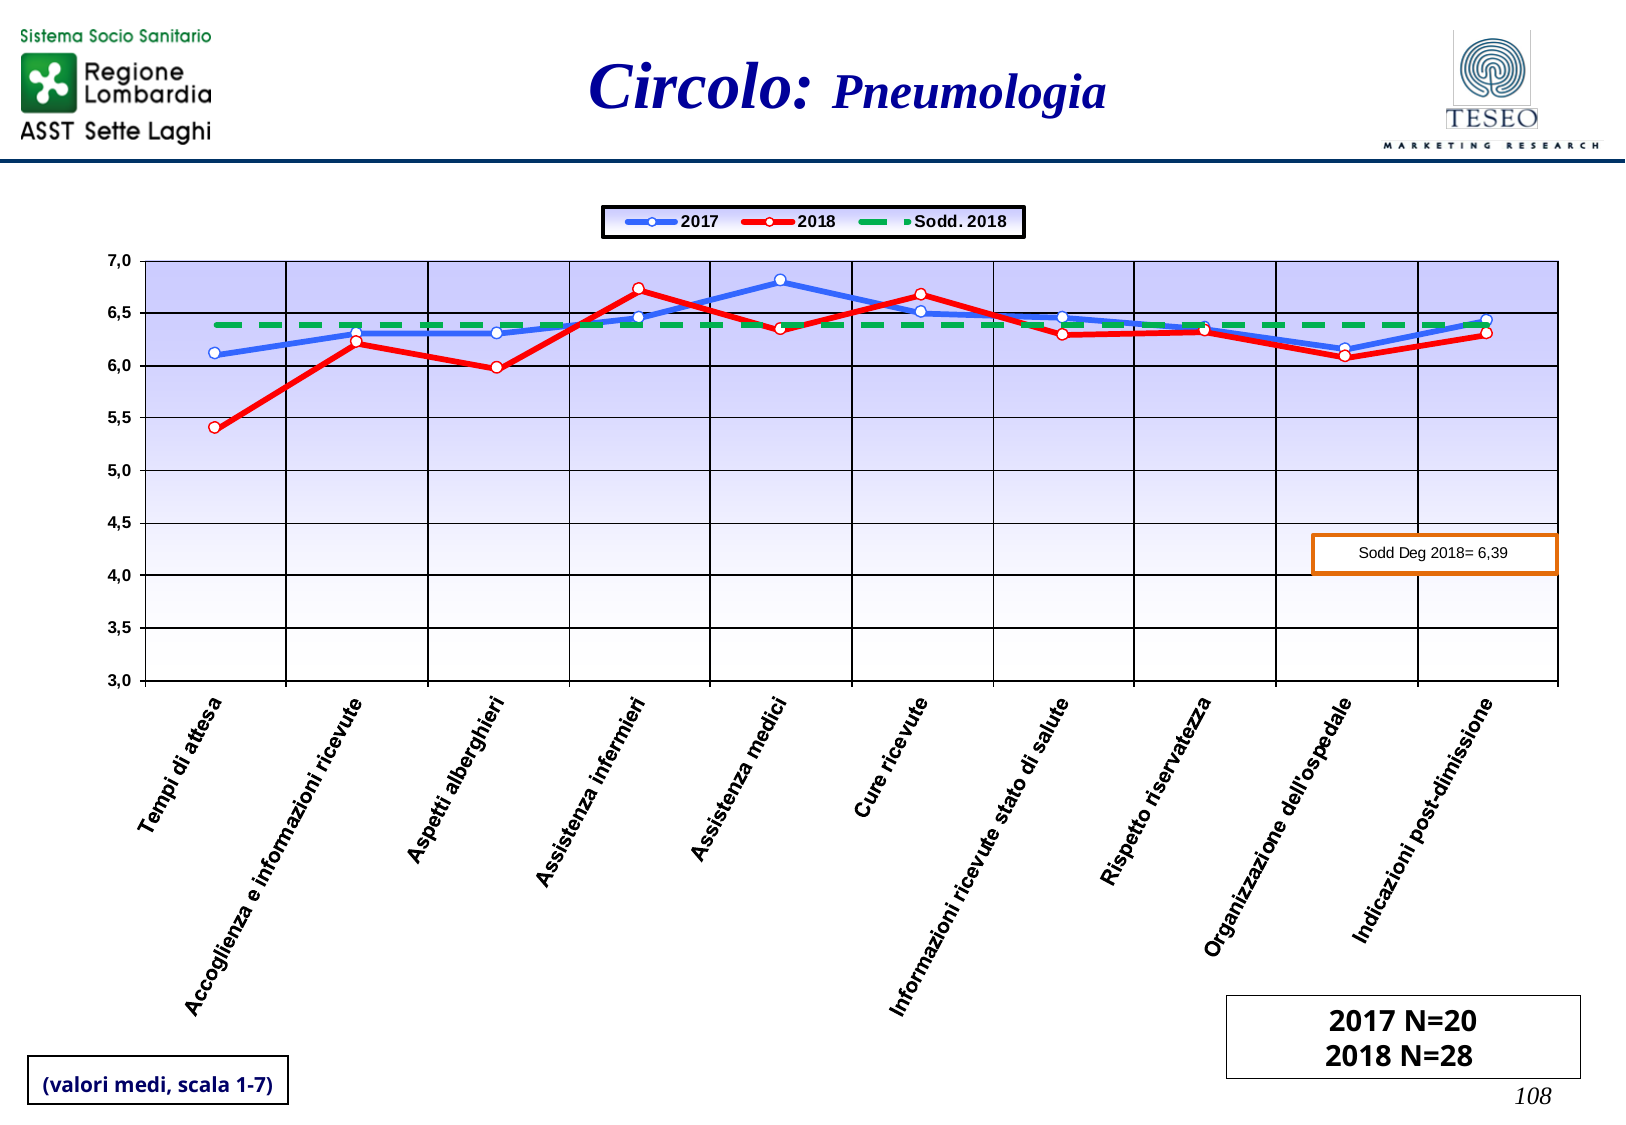

Circolo: Pneumologia
2017 N=20
2018 N=28
(valori medi, scala 1-7)